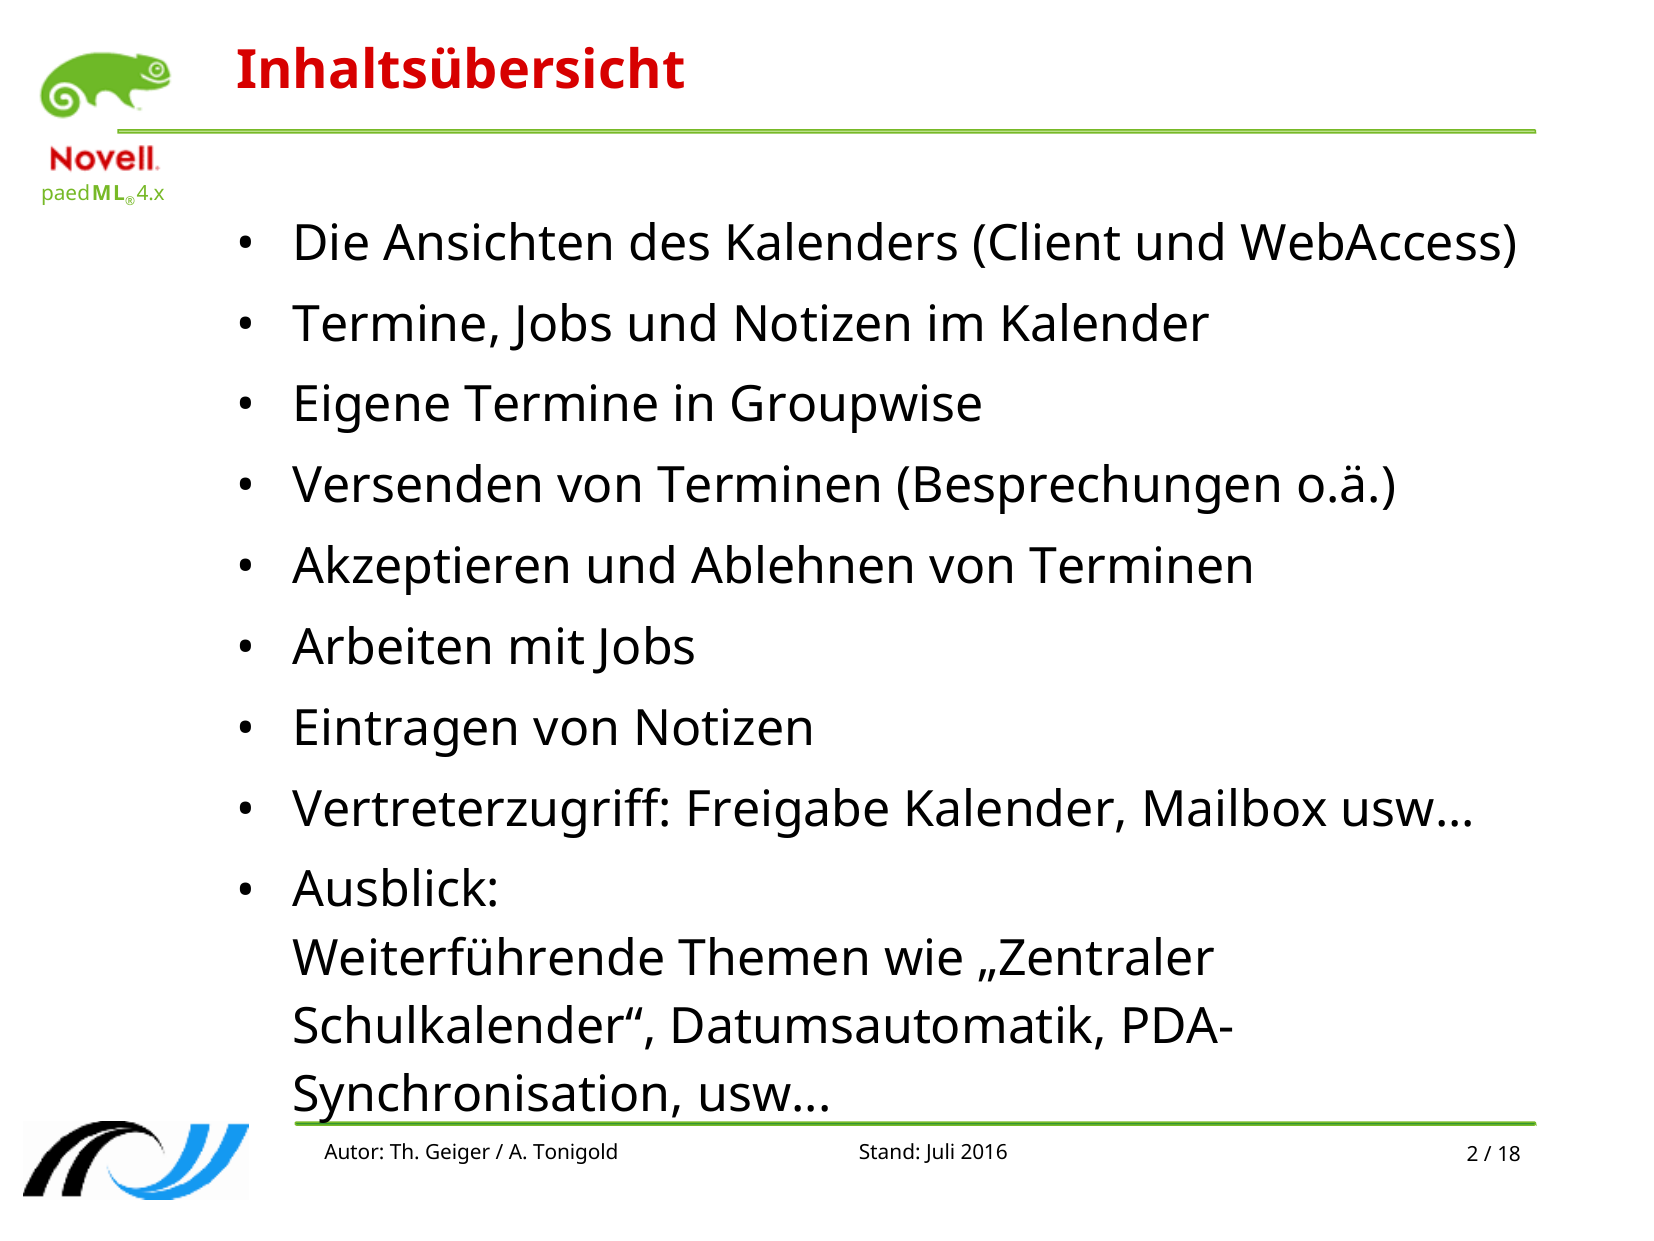

# Inhaltsübersicht
Die Ansichten des Kalenders (Client und WebAccess)
Termine, Jobs und Notizen im Kalender
Eigene Termine in Groupwise
Versenden von Terminen (Besprechungen o.ä.)
Akzeptieren und Ablehnen von Terminen
Arbeiten mit Jobs
Eintragen von Notizen
Vertreterzugriff: Freigabe Kalender, Mailbox usw...
Ausblick:
Weiterführende Themen wie „Zentraler Schulkalender“, Datumsautomatik, PDA-Synchronisation, usw...
Autor: Th. Geiger / A. Tonigold
Juli 2016
2